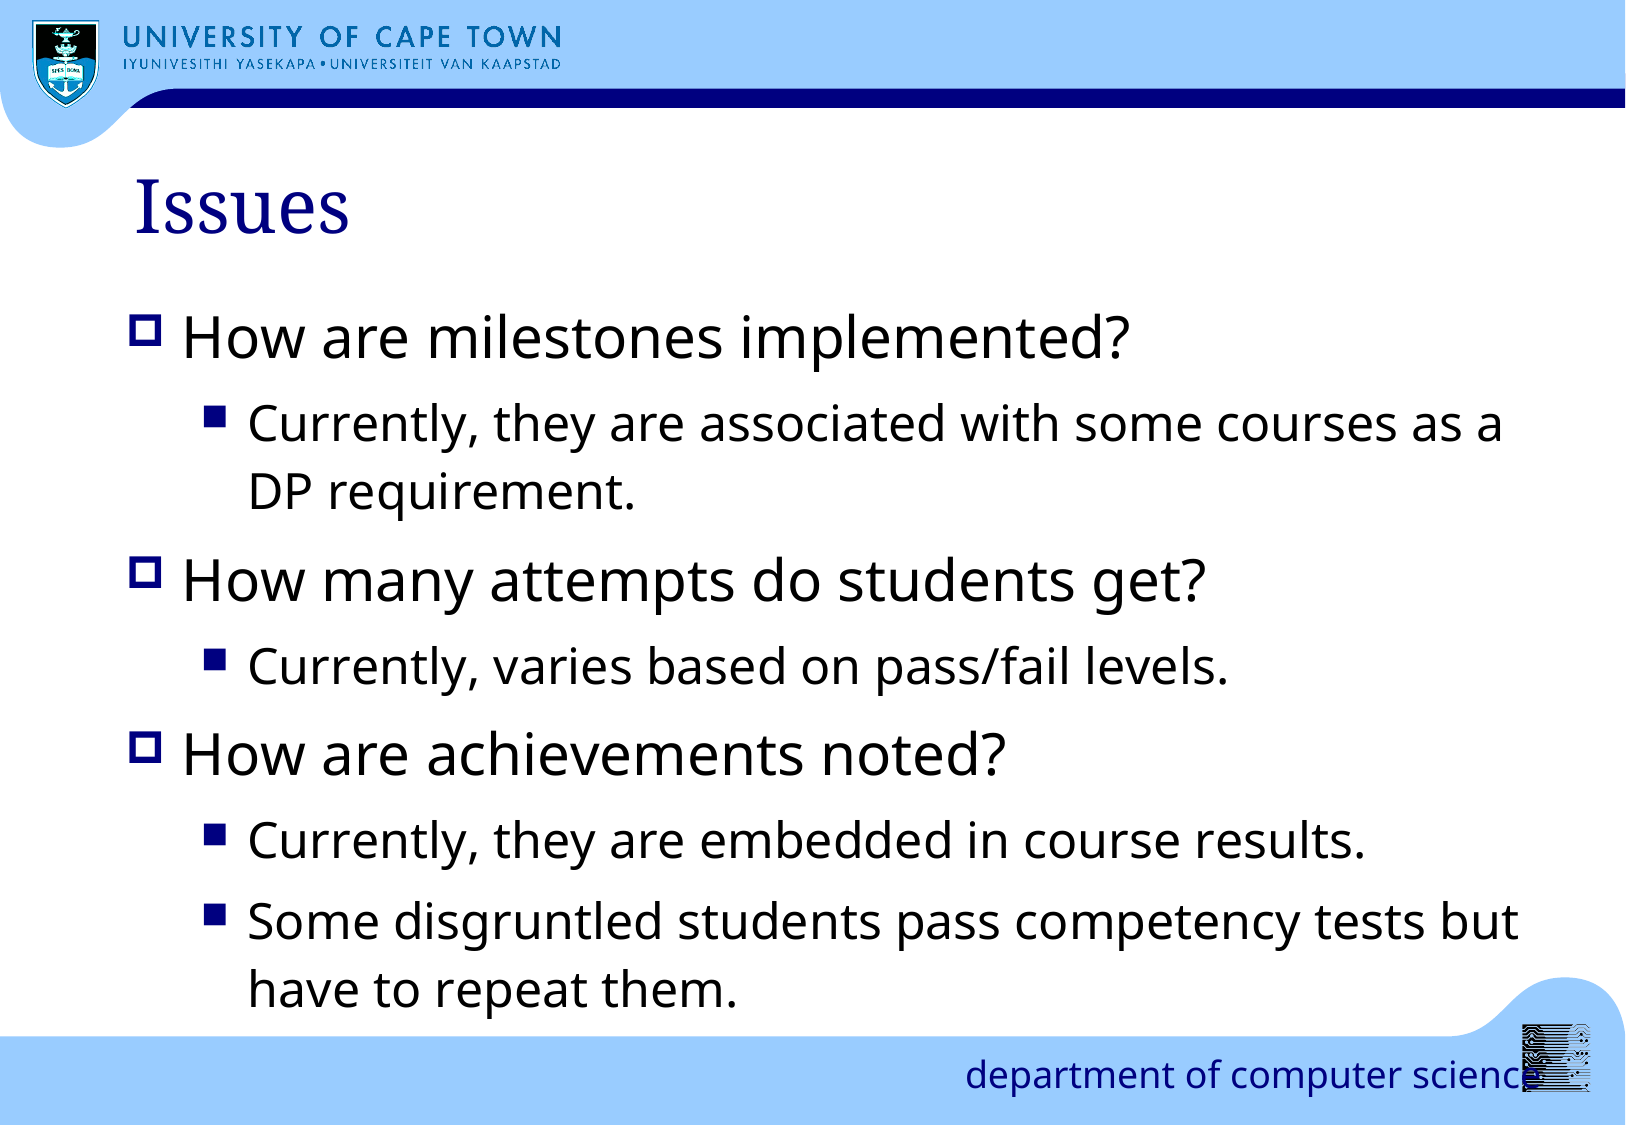

# Issues
How are milestones implemented?
Currently, they are associated with some courses as a DP requirement.
How many attempts do students get?
Currently, varies based on pass/fail levels.
How are achievements noted?
Currently, they are embedded in course results.
Some disgruntled students pass competency tests but have to repeat them.